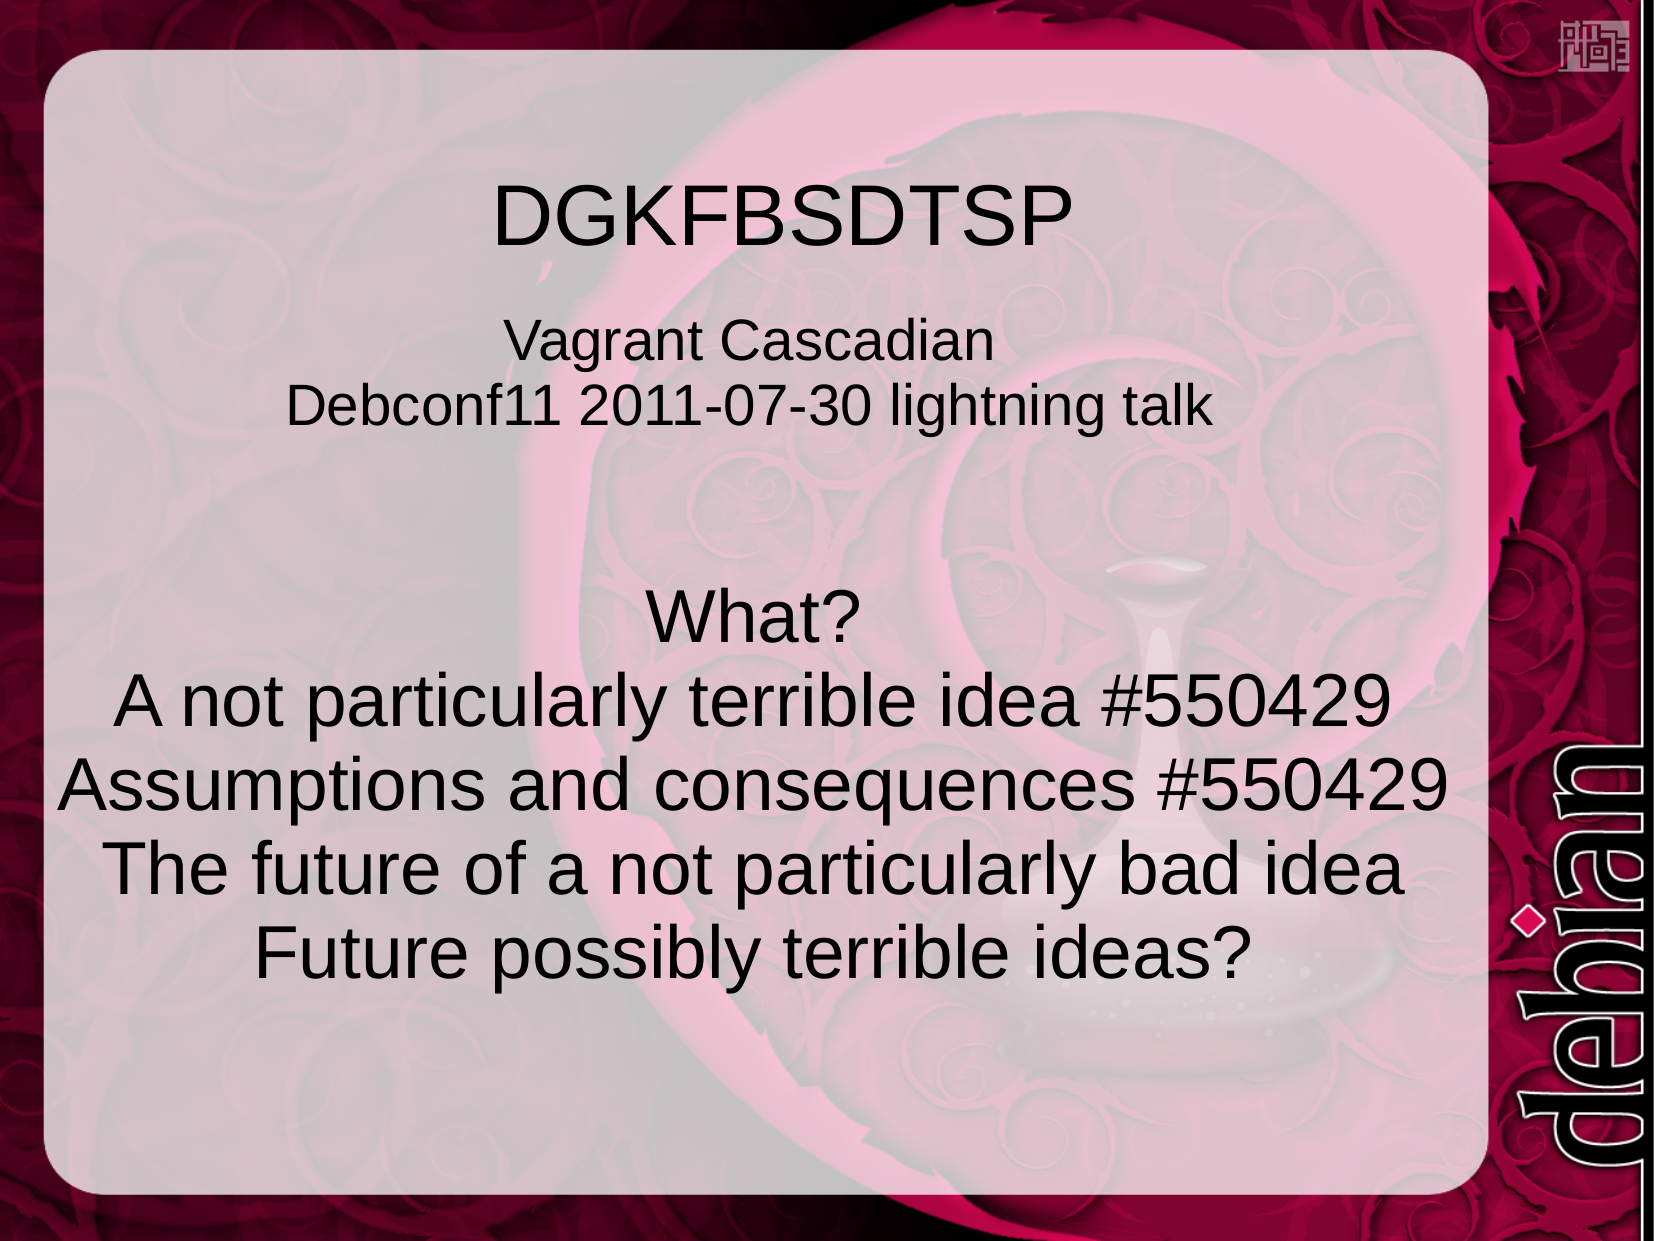

# DGKFBSDTSP
Vagrant Cascadian
Debconf11 2011-07-30 lightning talk
What?
A not particularly terrible idea #550429
Assumptions and consequences #550429
The future of a not particularly bad idea
Future possibly terrible ideas?